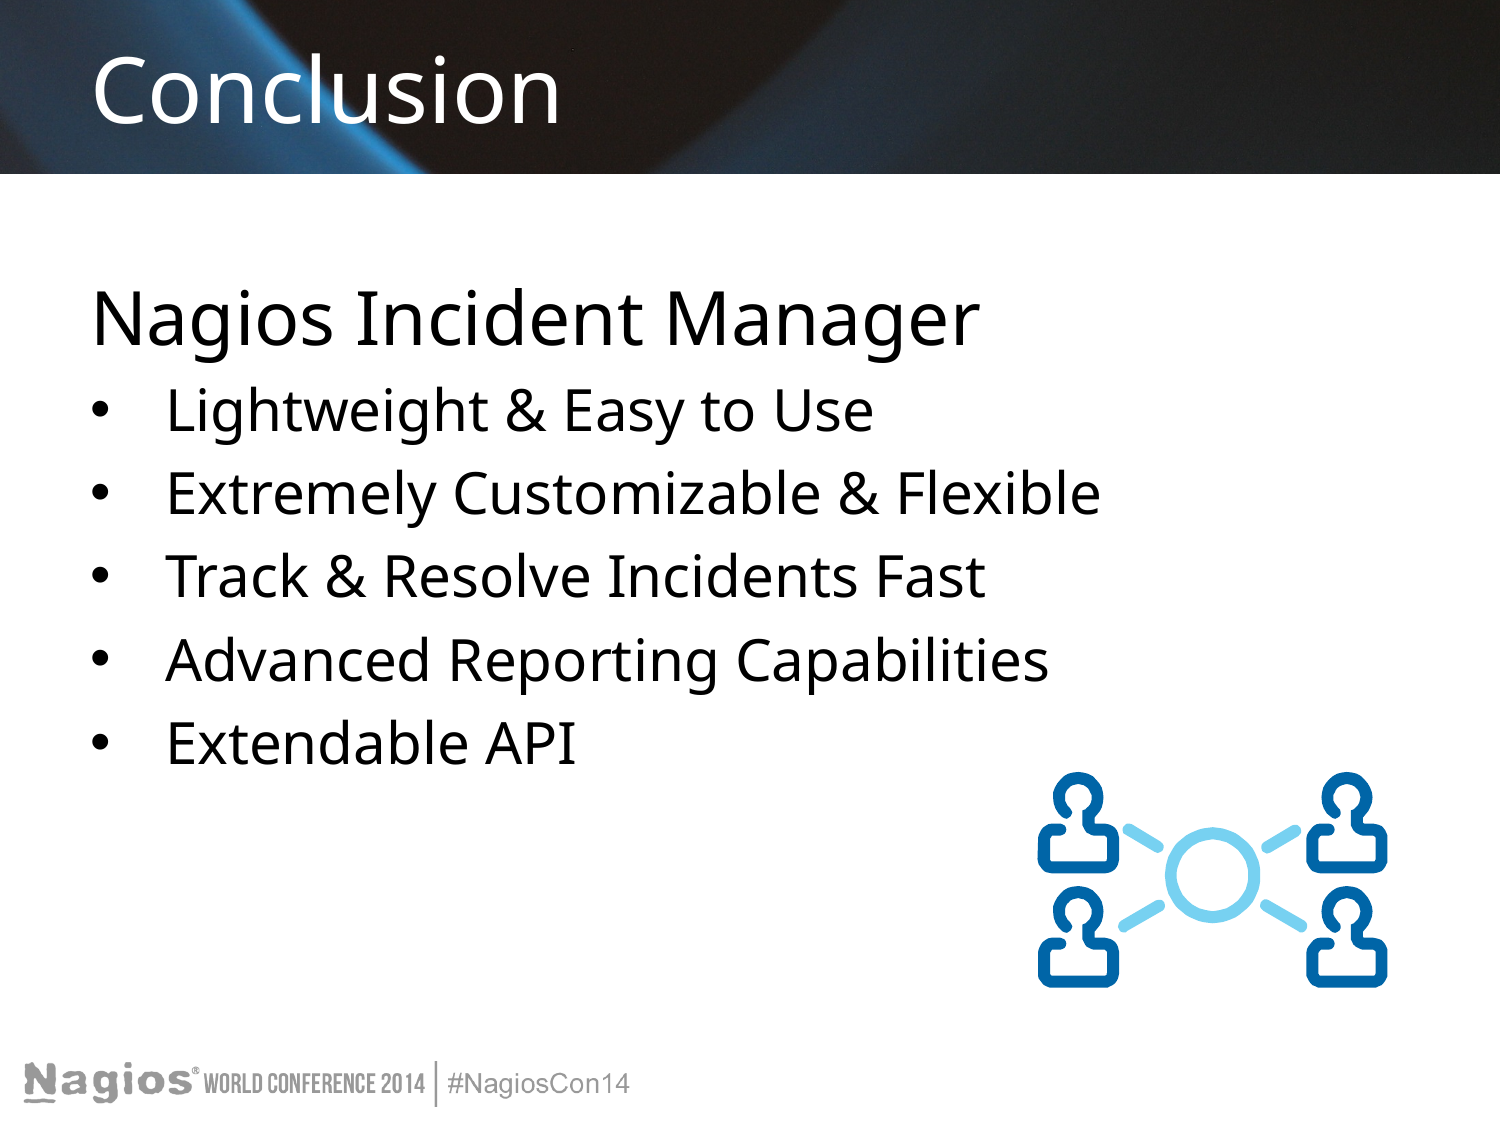

# Conclusion
Nagios Incident Manager
Lightweight & Easy to Use
Extremely Customizable & Flexible
Track & Resolve Incidents Fast
Advanced Reporting Capabilities
Extendable API